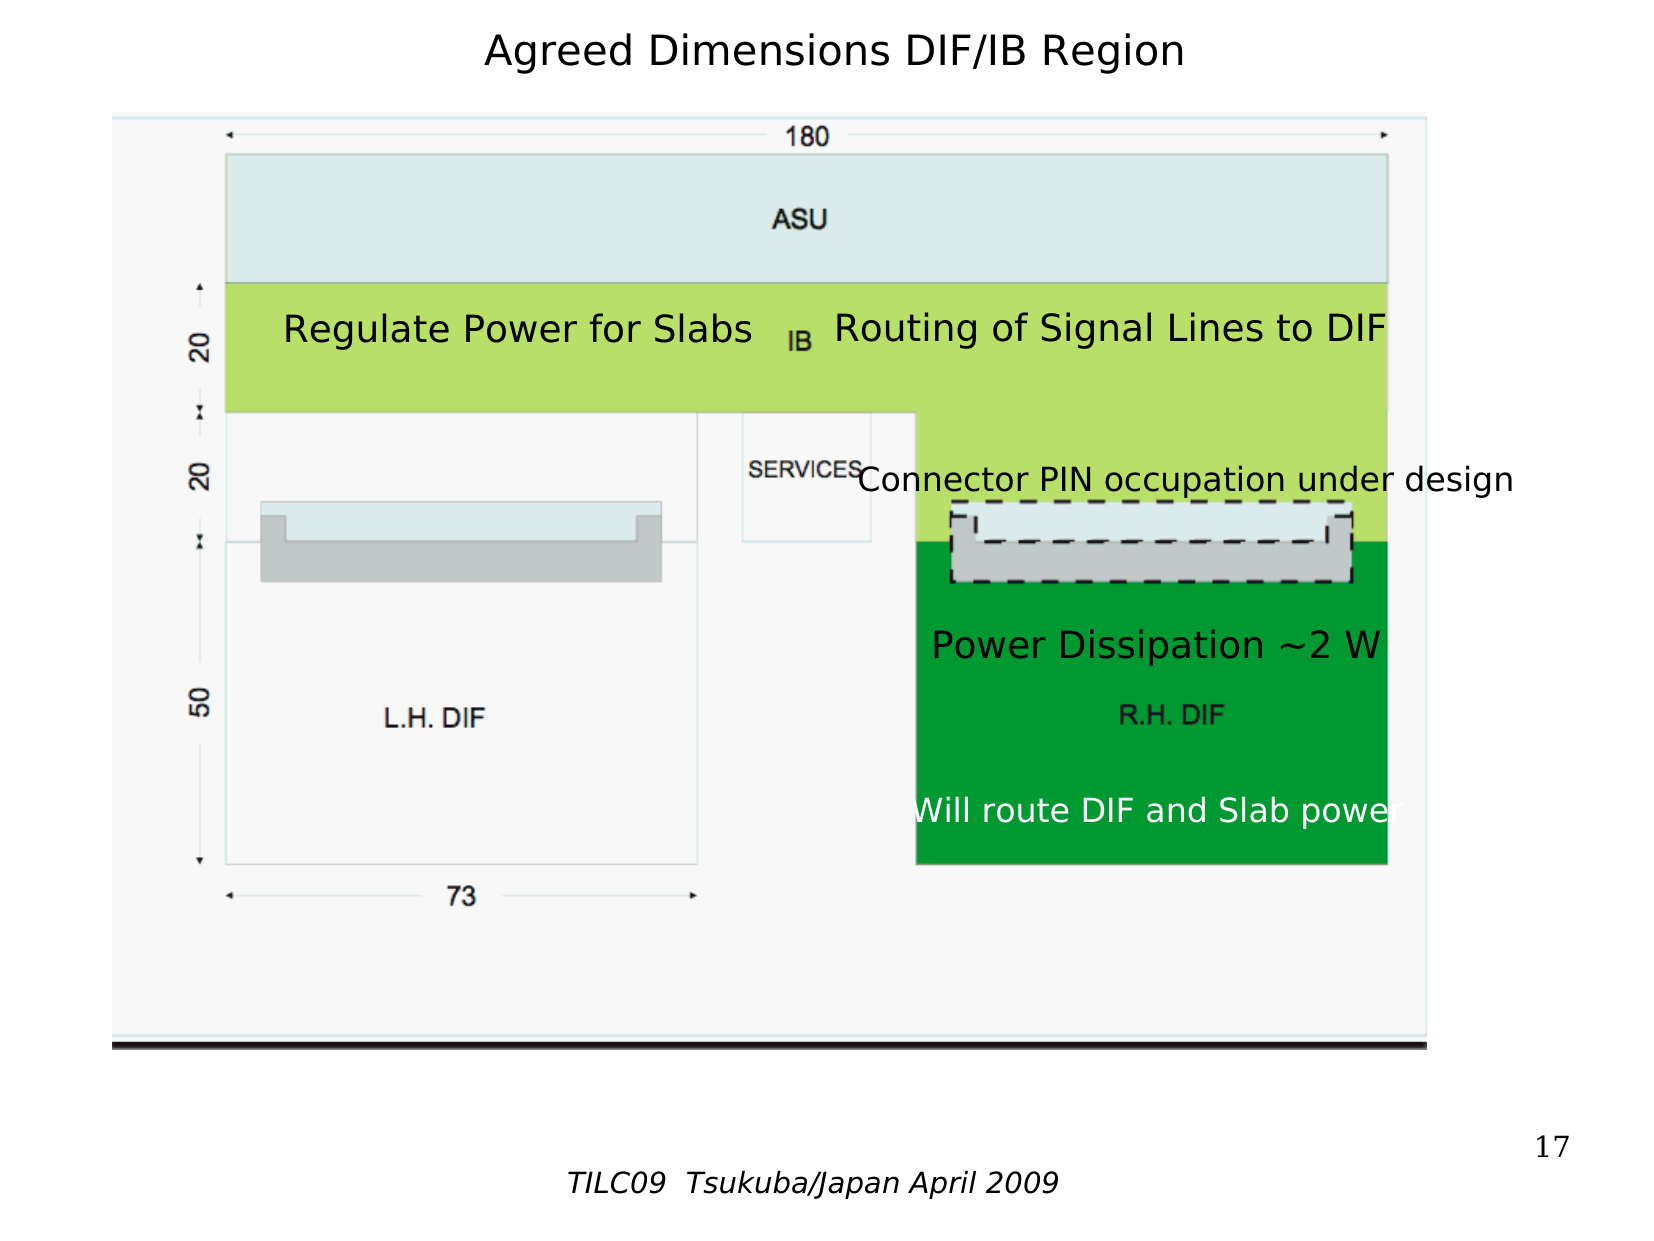

Agreed Dimensions DIF/IB Region
Routing of Signal Lines to DIF
Regulate Power for Slabs
Connector PIN occupation under design
Power Dissipation ~2 W
Will route DIF and Slab power
17